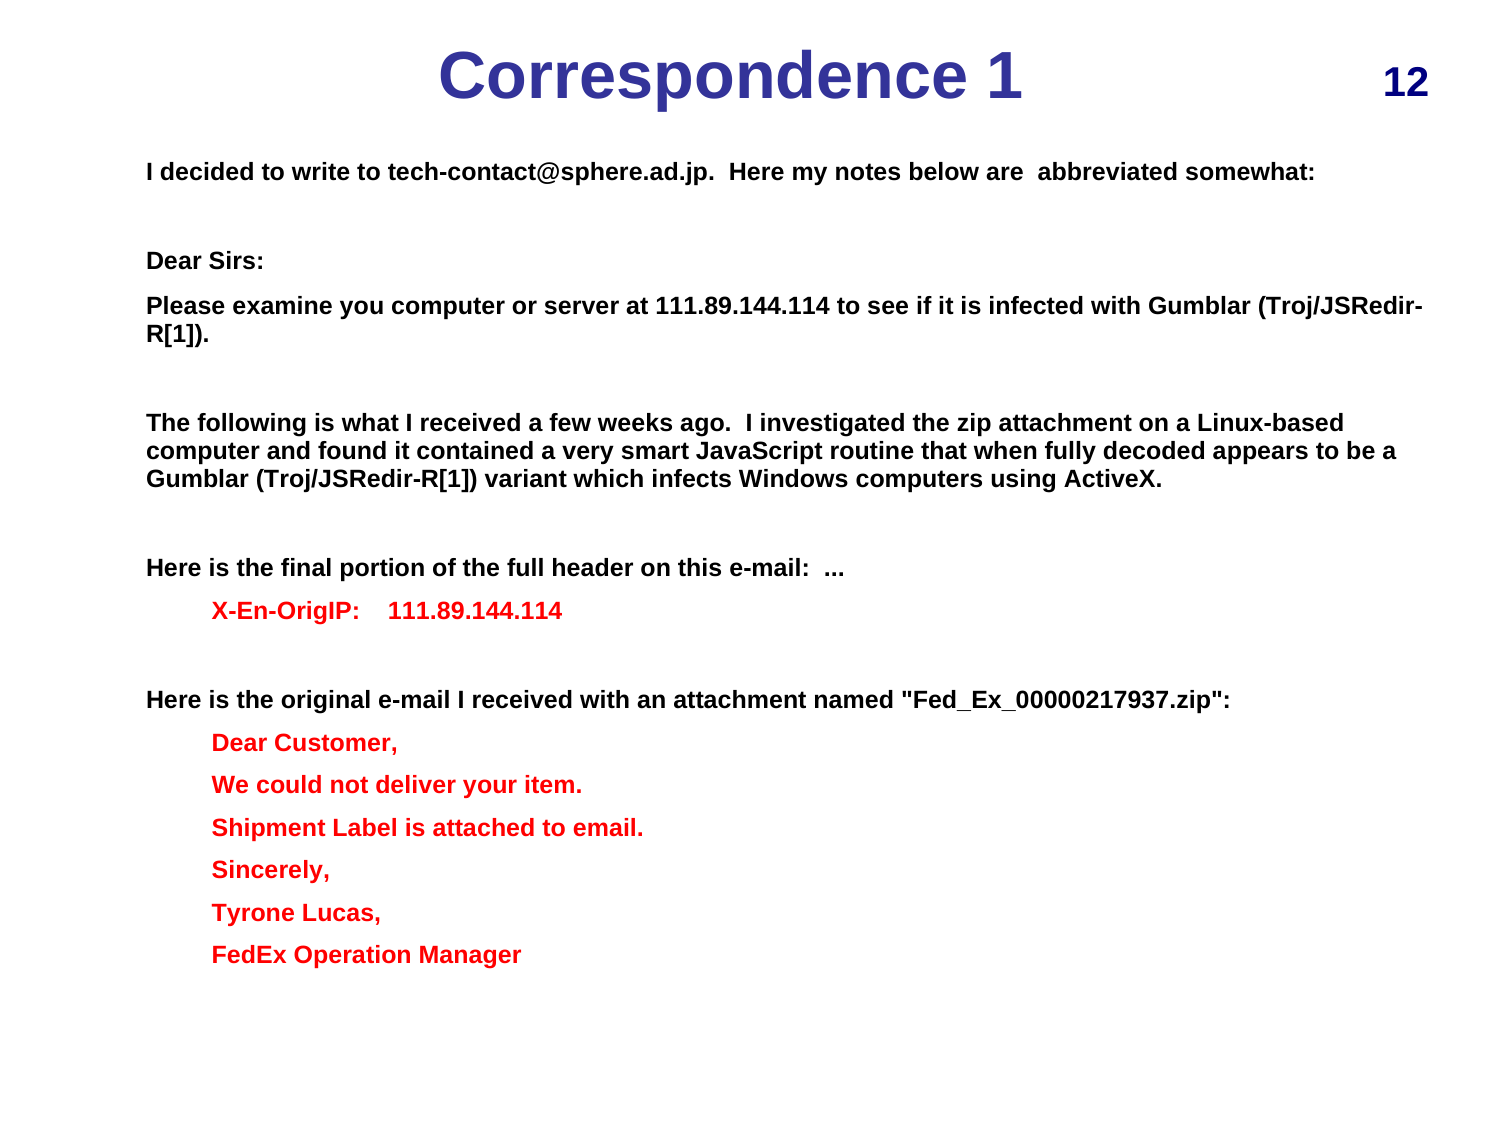

# Correspondence 1
12
I decided to write to tech-contact@sphere.ad.jp. Here my notes below are abbreviated somewhat:
Dear Sirs:
Please examine you computer or server at 111.89.144.114 to see if it is infected with Gumblar (Troj/JSRedir-R[1]).
The following is what I received a few weeks ago. I investigated the zip attachment on a Linux-based computer and found it contained a very smart JavaScript routine that when fully decoded appears to be a Gumblar (Troj/JSRedir-R[1]) variant which infects Windows computers using ActiveX.
Here is the final portion of the full header on this e-mail: ...
X-En-OrigIP: 111.89.144.114
Here is the original e-mail I received with an attachment named "Fed_Ex_00000217937.zip":
Dear Customer,
We could not deliver your item.
Shipment Label is attached to email.
Sincerely,
Tyrone Lucas,
FedEx Operation Manager